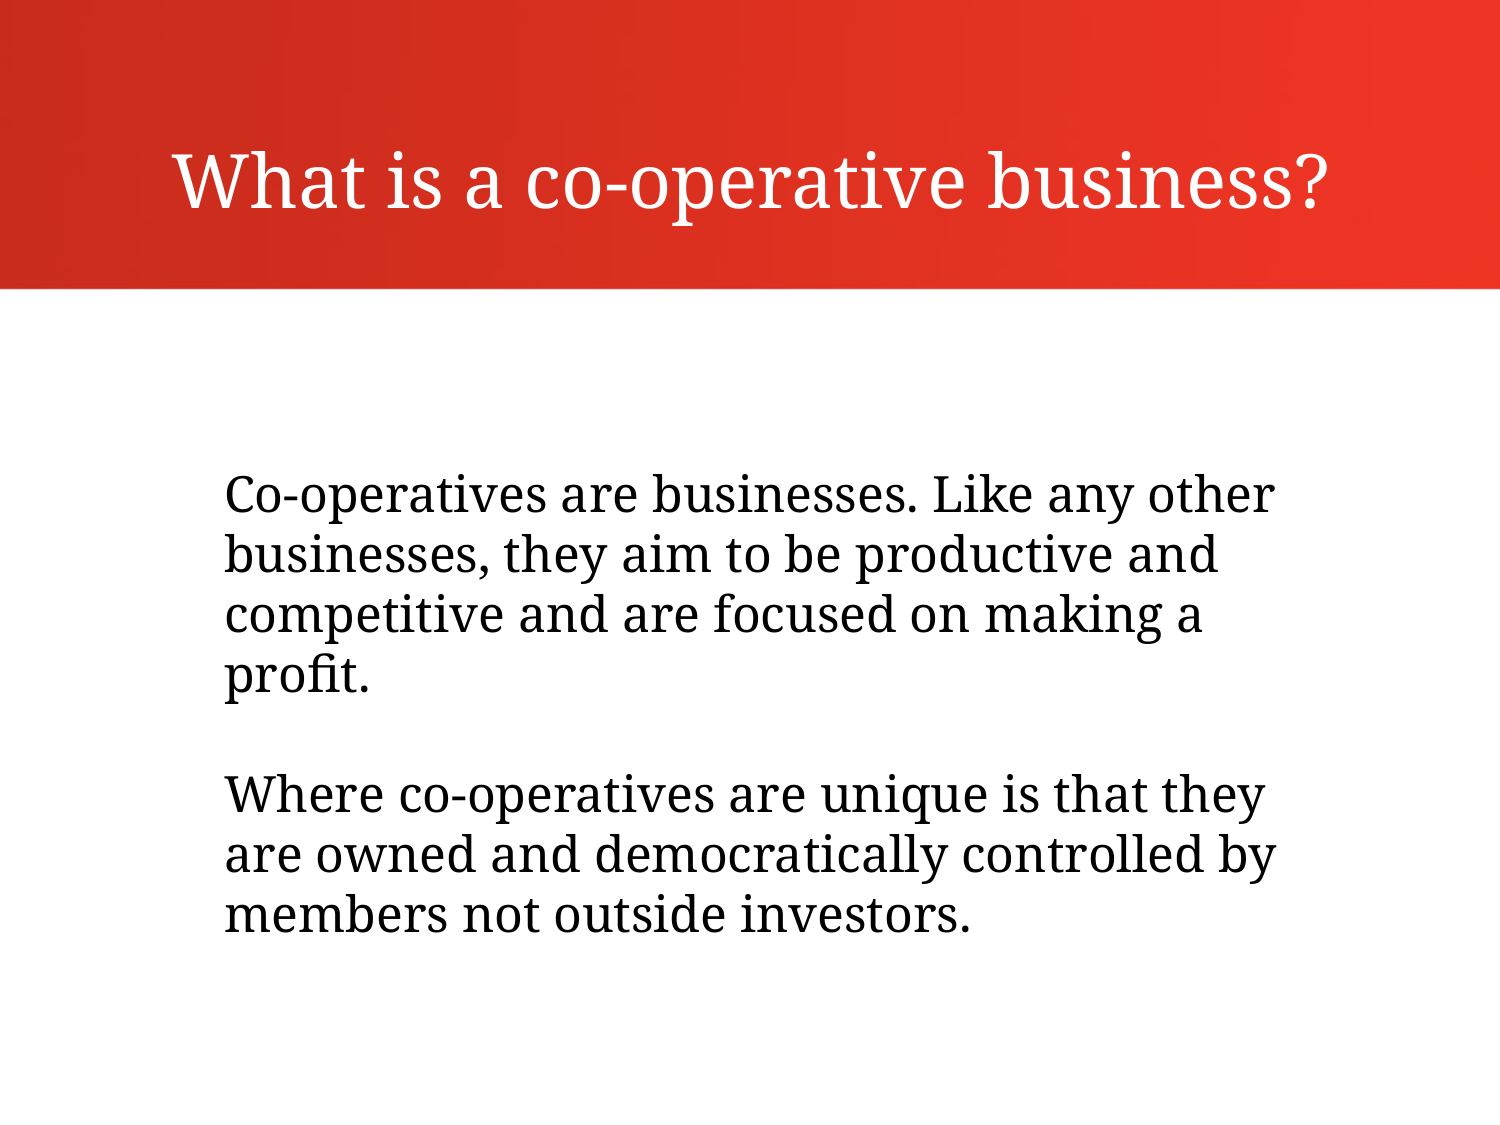

# What is a co-operative business?
Co-operatives are businesses. Like any other businesses, they aim to be productive and competitive and are focused on making a profit.
Where co-operatives are unique is that they
are owned and democratically controlled by members not outside investors.